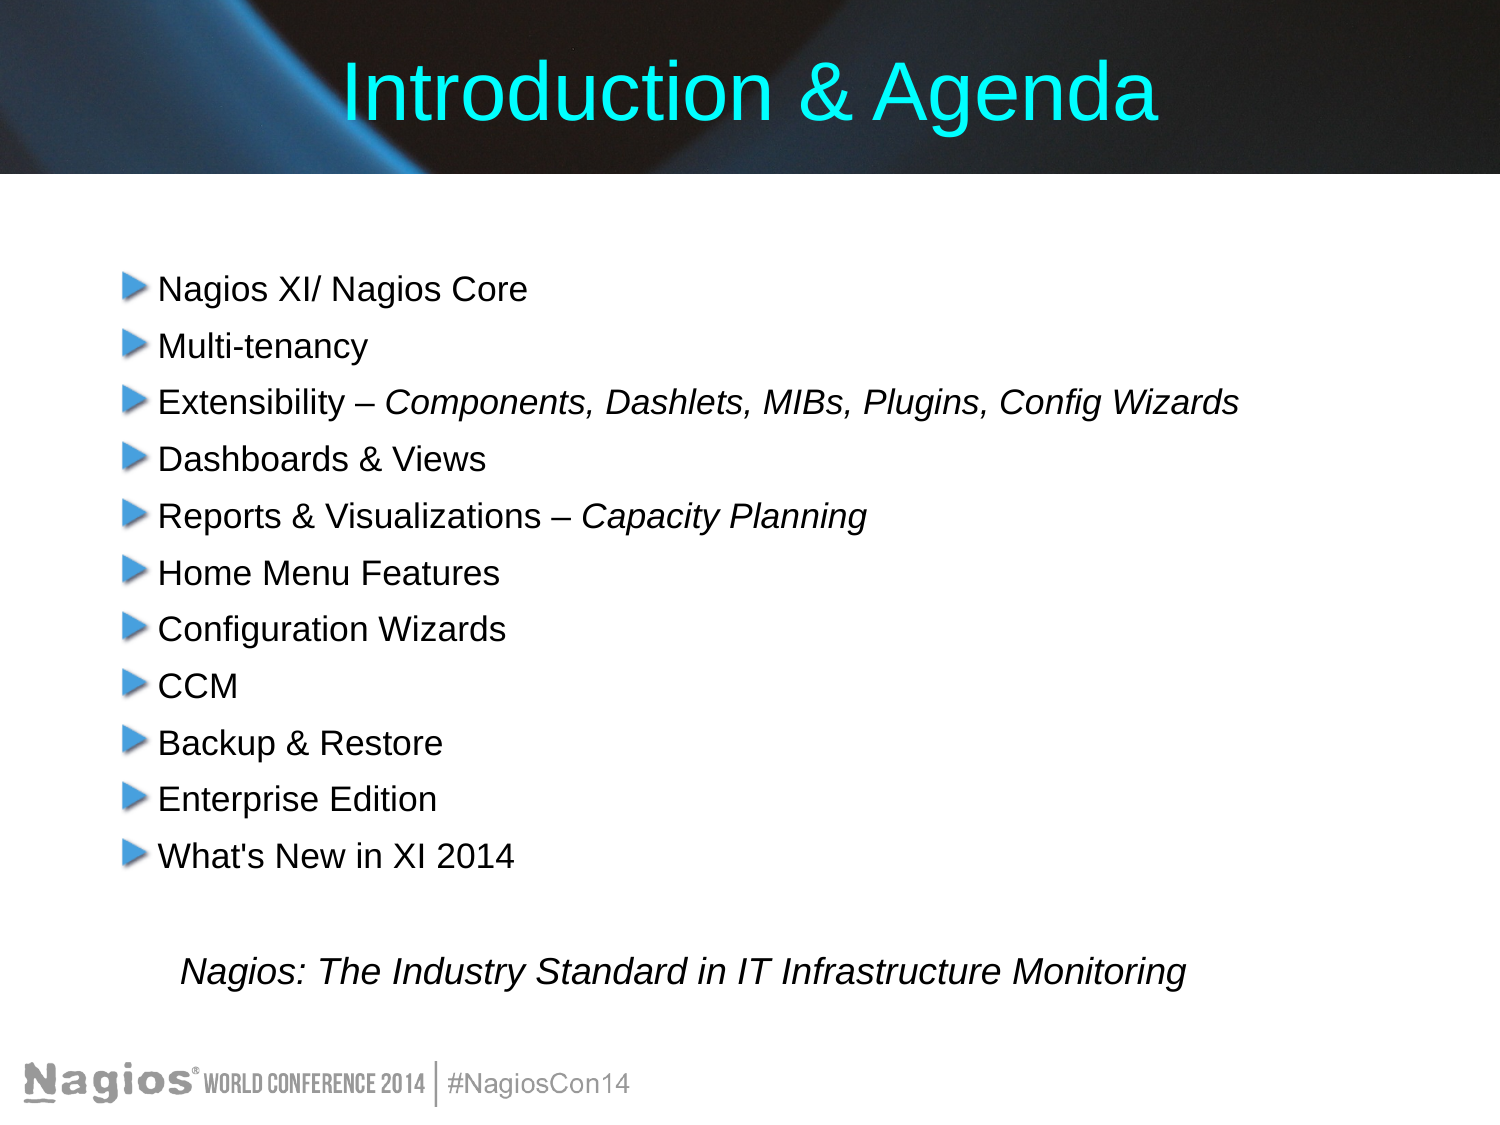

# Introduction & Agenda
 Nagios XI/ Nagios Core
 Multi-tenancy
 Extensibility – Components, Dashlets, MIBs, Plugins, Config Wizards
 Dashboards & Views
 Reports & Visualizations – Capacity Planning
 Home Menu Features
 Configuration Wizards
 CCM
 Backup & Restore
 Enterprise Edition
 What's New in XI 2014
Nagios: The Industry Standard in IT Infrastructure Monitoring